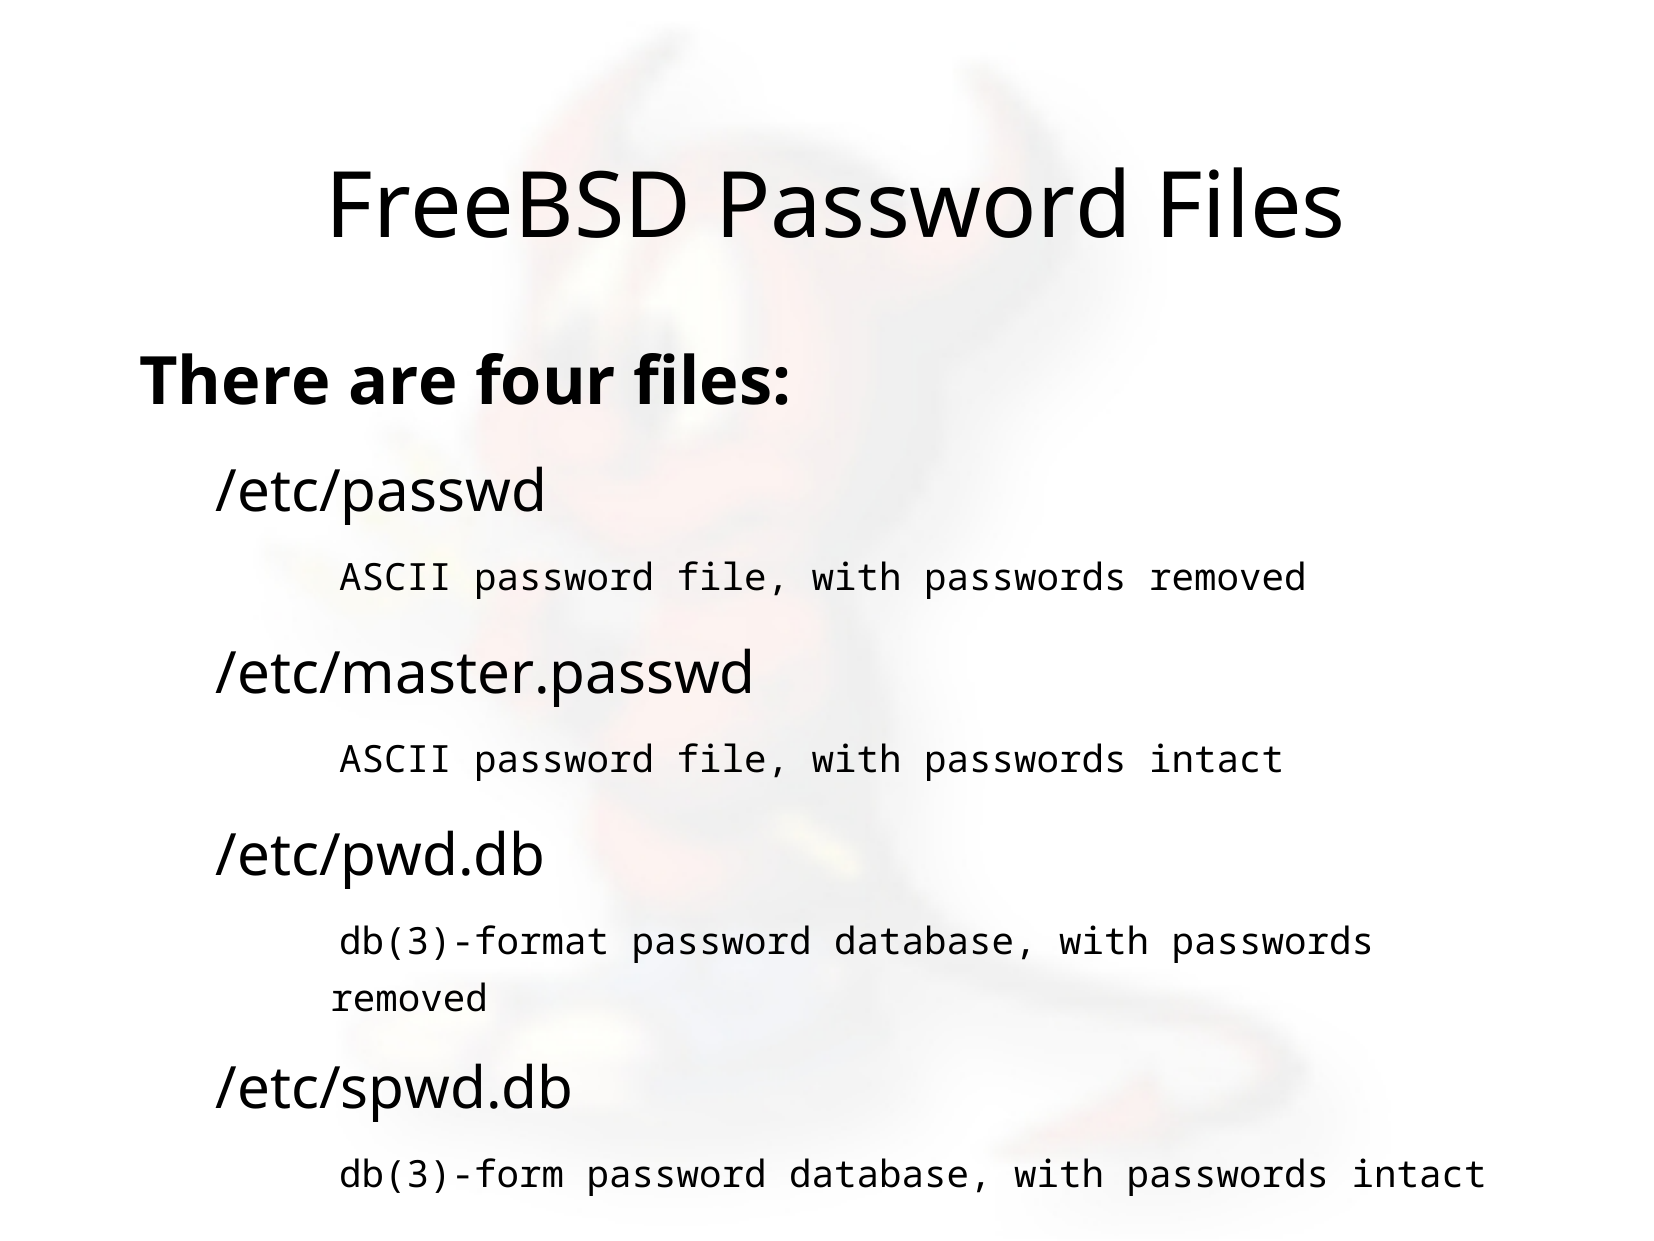

# FreeBSD Password Files
There are four files:
/etc/passwd
 ASCII password file, with passwords removed
/etc/master.passwd
 ASCII password file, with passwords intact
/etc/pwd.db
 db(3)-format password database, with passwords
 removed
/etc/spwd.db
 db(3)-form password database, with passwords intact